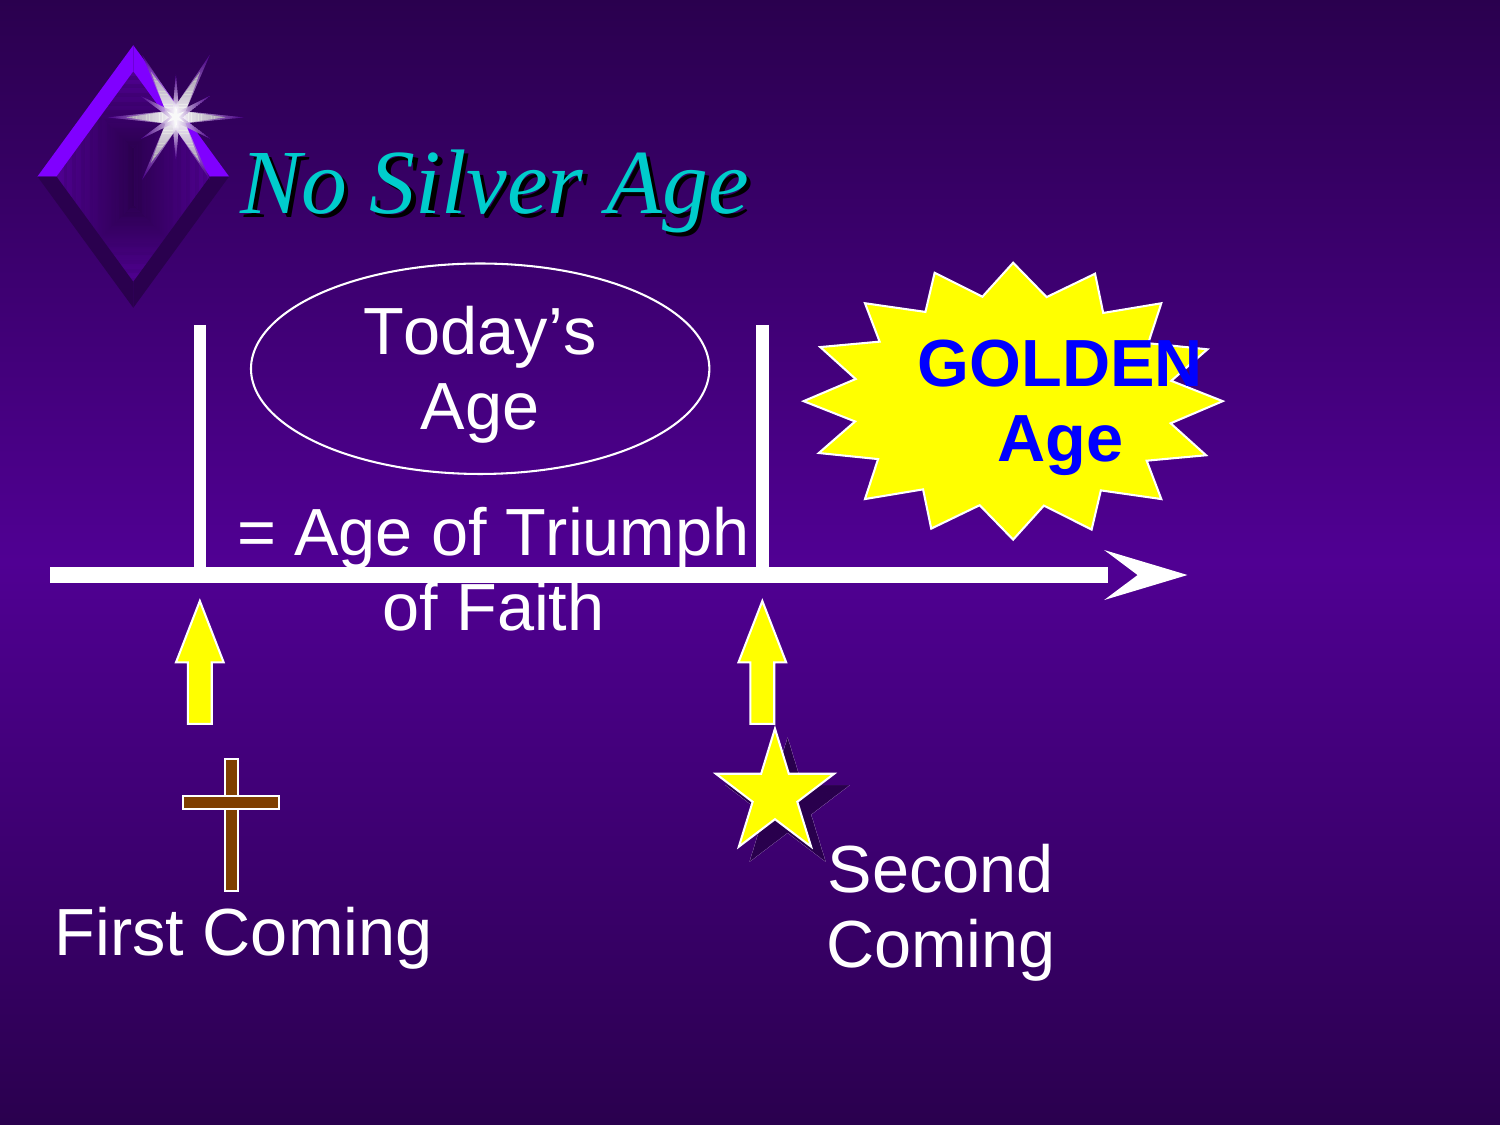

# No Silver Age
GOLDEN
Age
Today’s Age
= Age of Triumph of Faith
Second Coming
First Coming